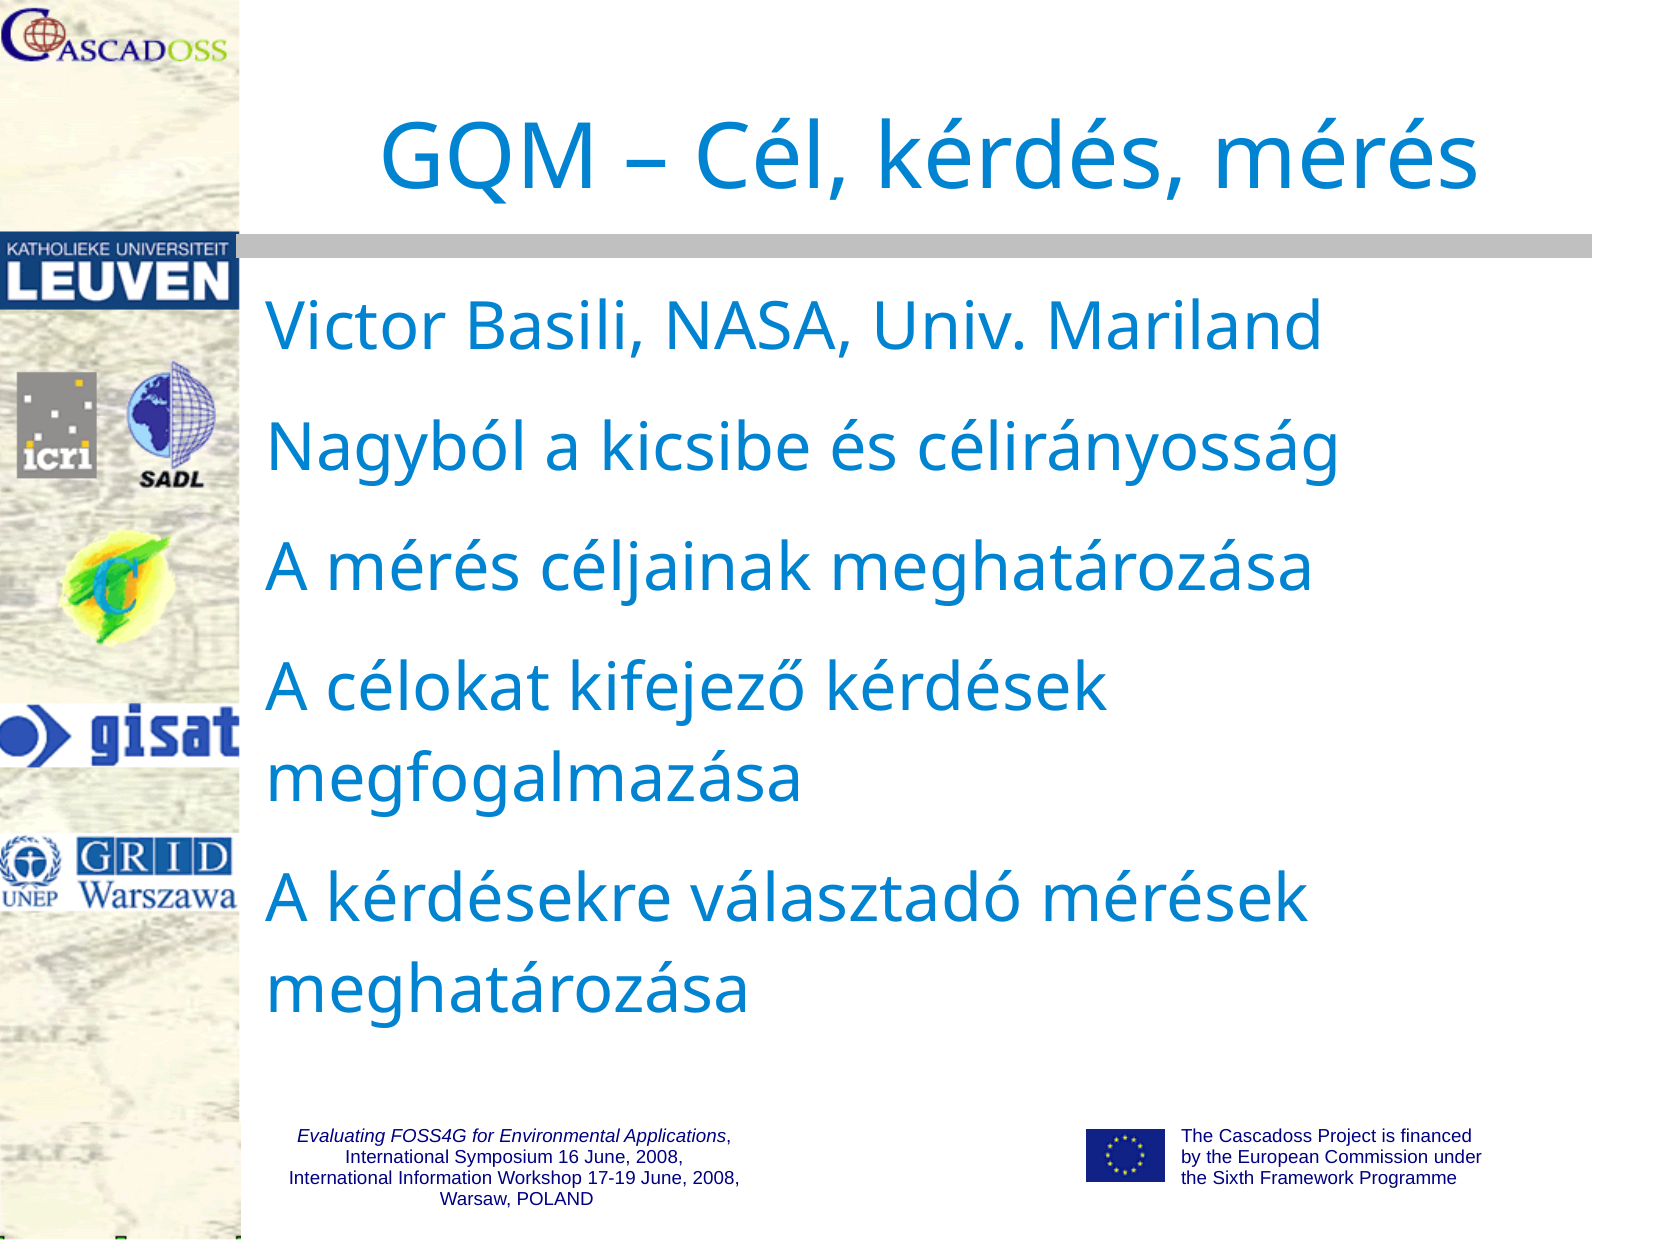

# GQM – Cél, kérdés, mérés
Victor Basili, NASA, Univ. Mariland
Nagyból a kicsibe és célirányosság
A mérés céljainak meghatározása
A célokat kifejező kérdések megfogalmazása
A kérdésekre választadó mérések meghatározása